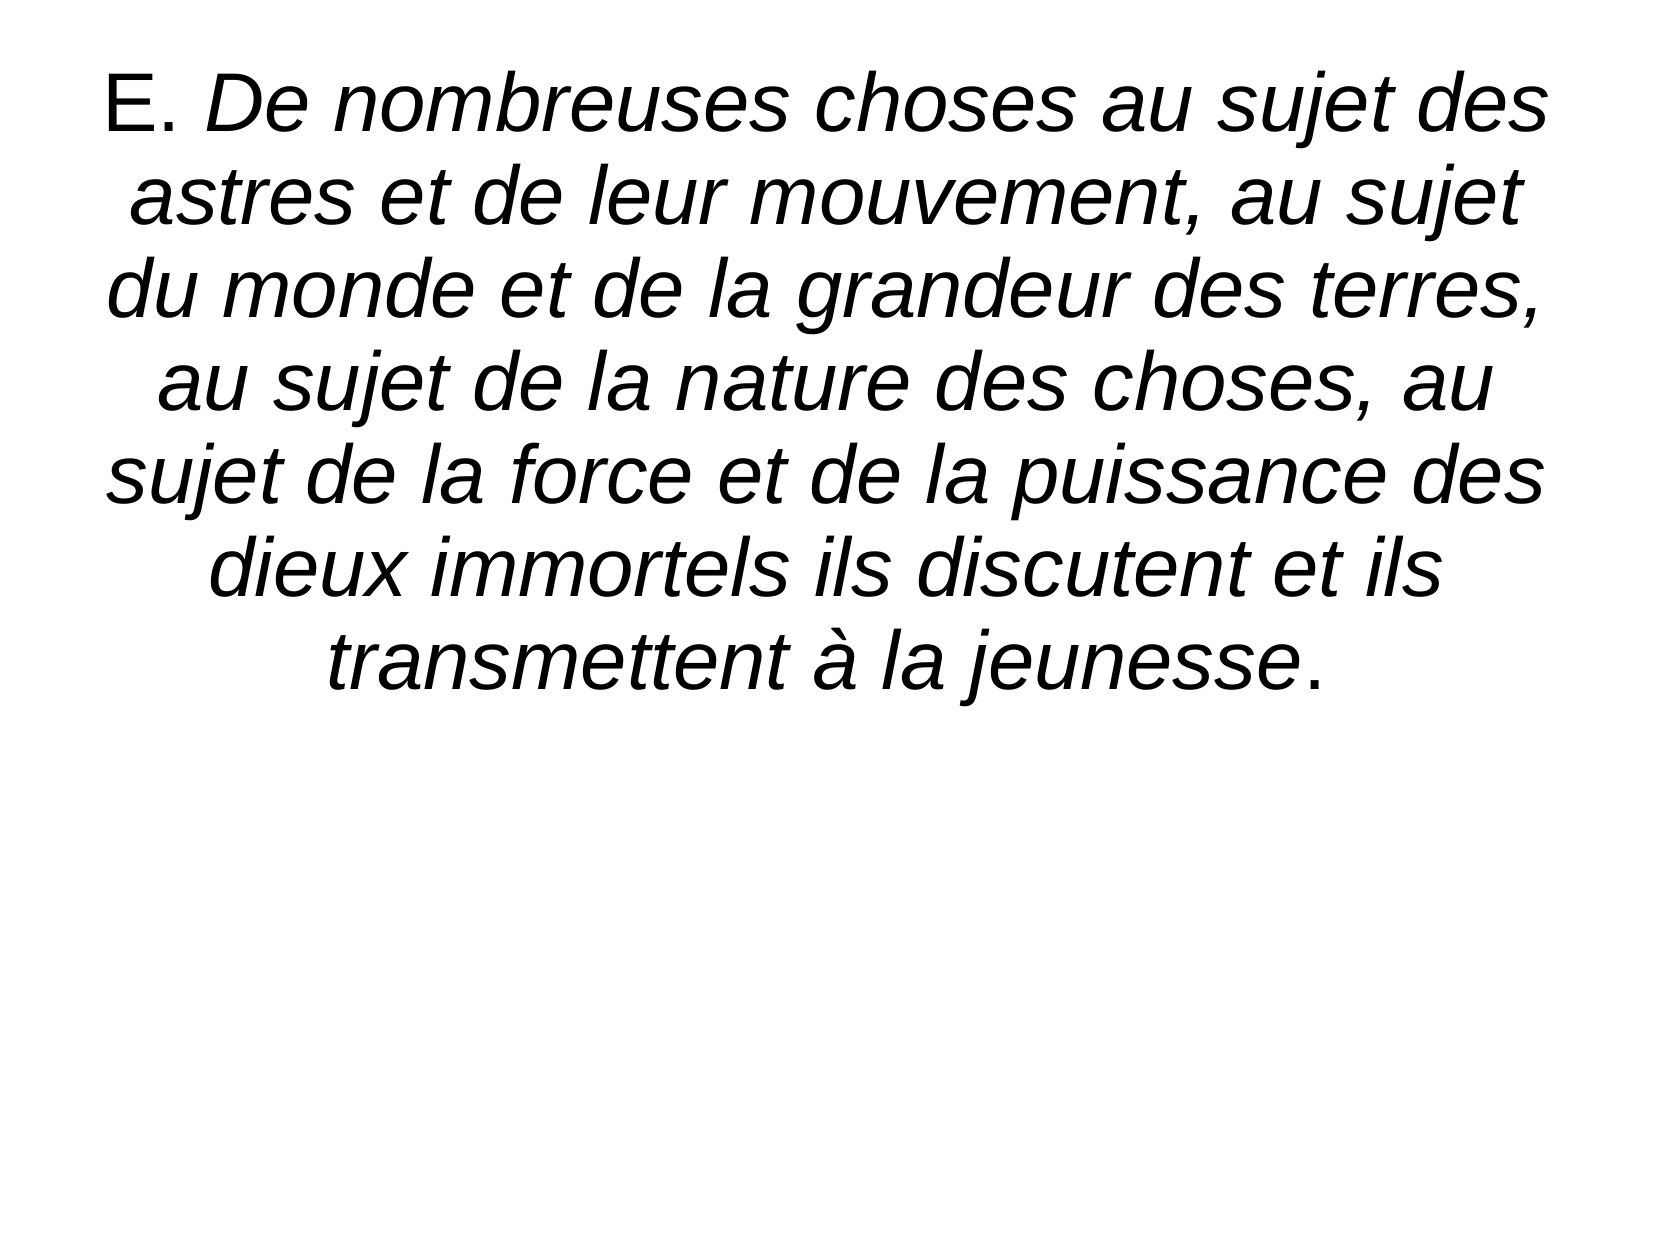

# E. De nombreuses choses au sujet des astres et de leur mouvement, au sujet du monde et de la grandeur des terres, au sujet de la nature des choses, au sujet de la force et de la puissance des dieux immortels ils discutent et ils transmettent à la jeunesse.